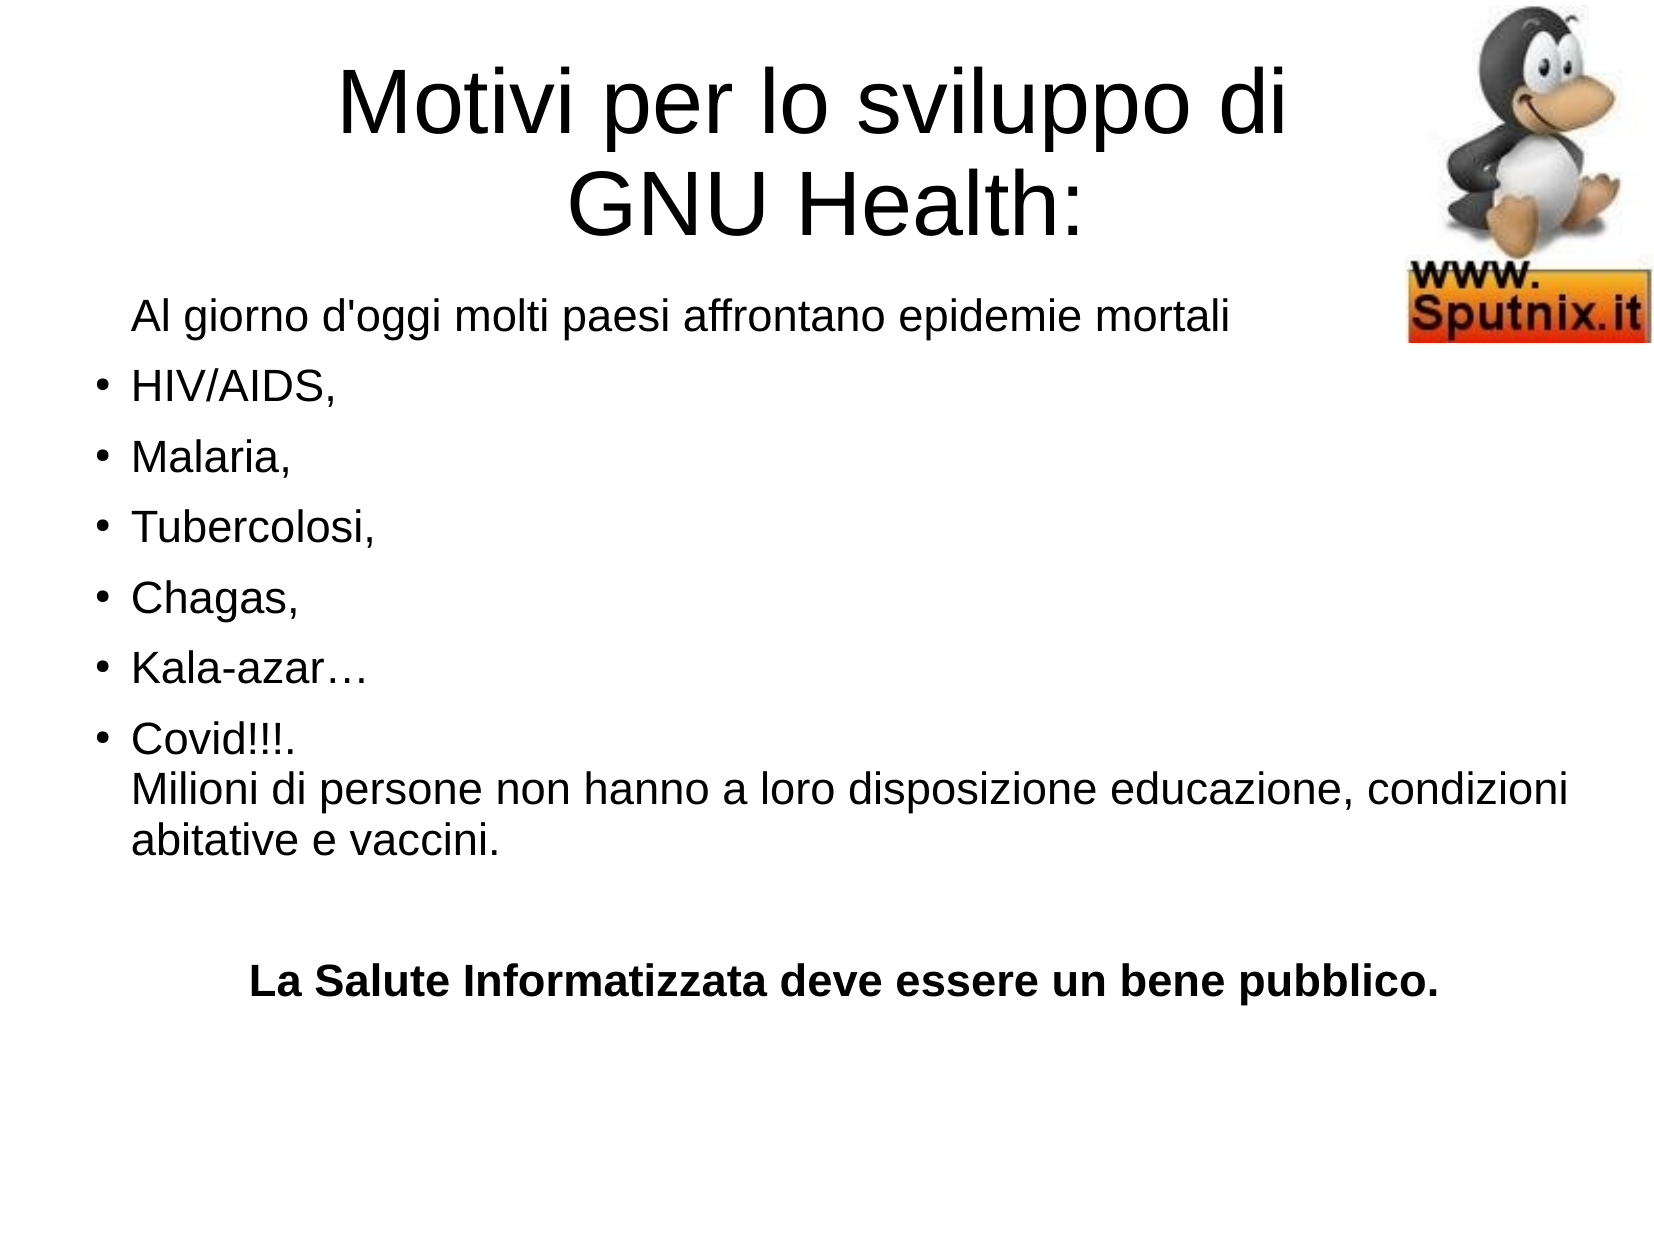

# Motivi per lo sviluppo di GNU Health:
Al giorno d'oggi molti paesi affrontano epidemie mortali
HIV/AIDS,
Malaria,
Tubercolosi,
Chagas,
Kala-azar…
Covid!!!.
Milioni di persone non hanno a loro disposizione educazione, condizioni abitative e vaccini.
La Salute Informatizzata deve essere un bene pubblico.